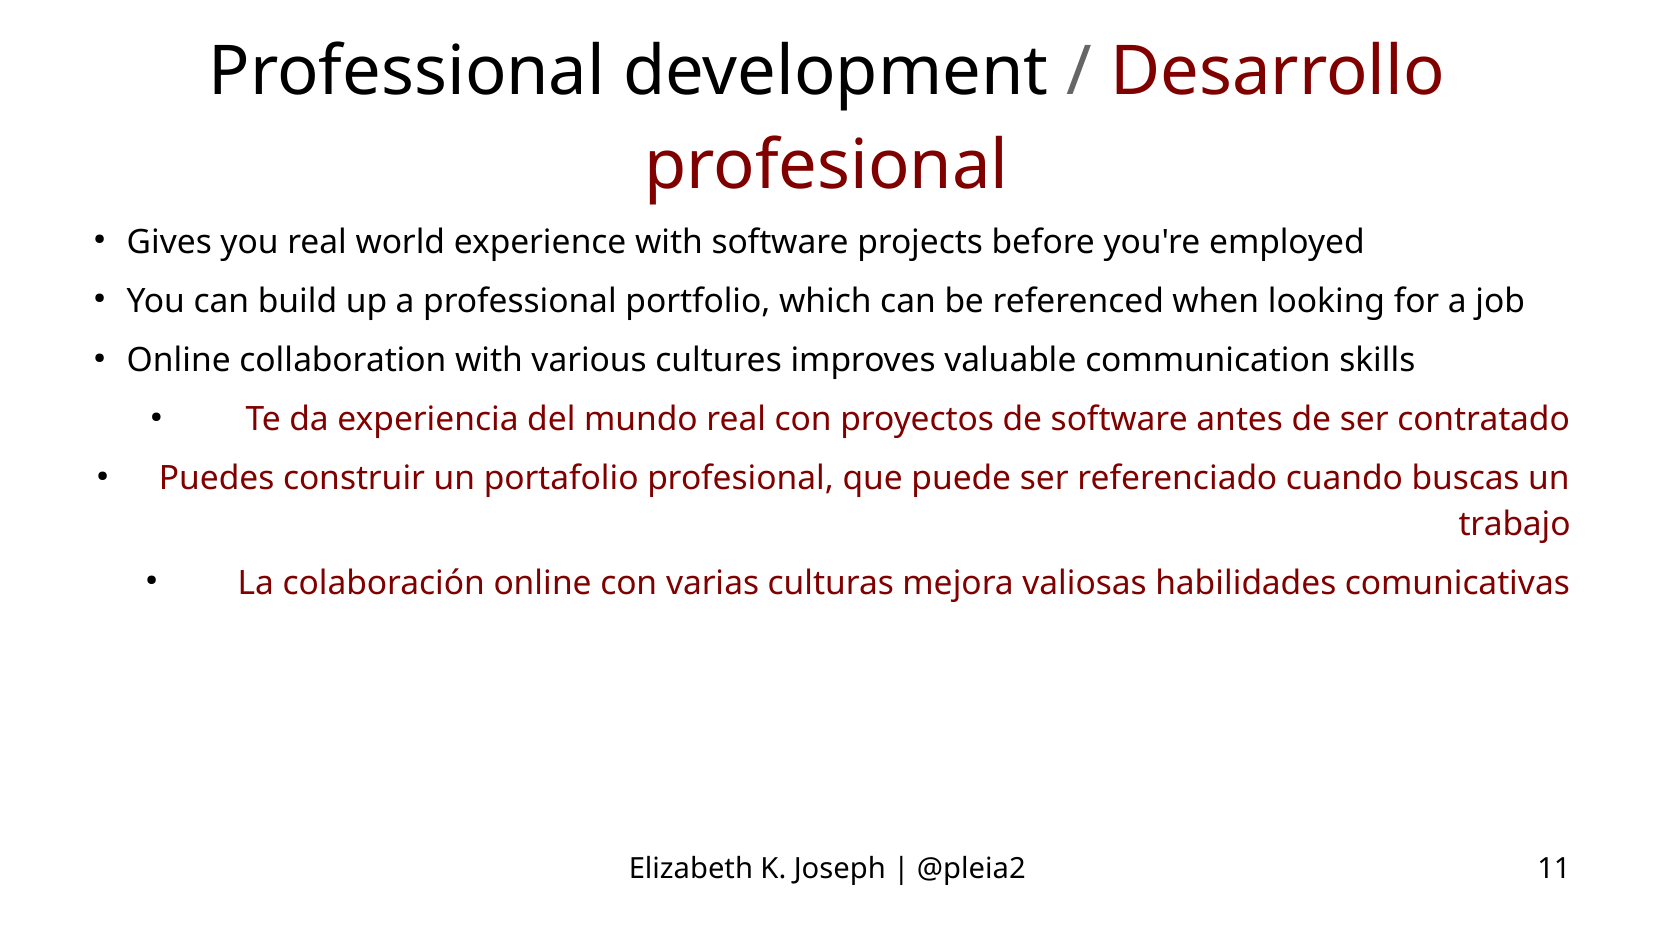

# Professional development / Desarrollo profesional
Gives you real world experience with software projects before you're employed
You can build up a professional portfolio, which can be referenced when looking for a job
Online collaboration with various cultures improves valuable communication skills
Te da experiencia del mundo real con proyectos de software antes de ser contratado
Puedes construir un portafolio profesional, que puede ser referenciado cuando buscas un trabajo
La colaboración online con varias culturas mejora valiosas habilidades comunicativas
Elizabeth K. Joseph | @pleia2
11